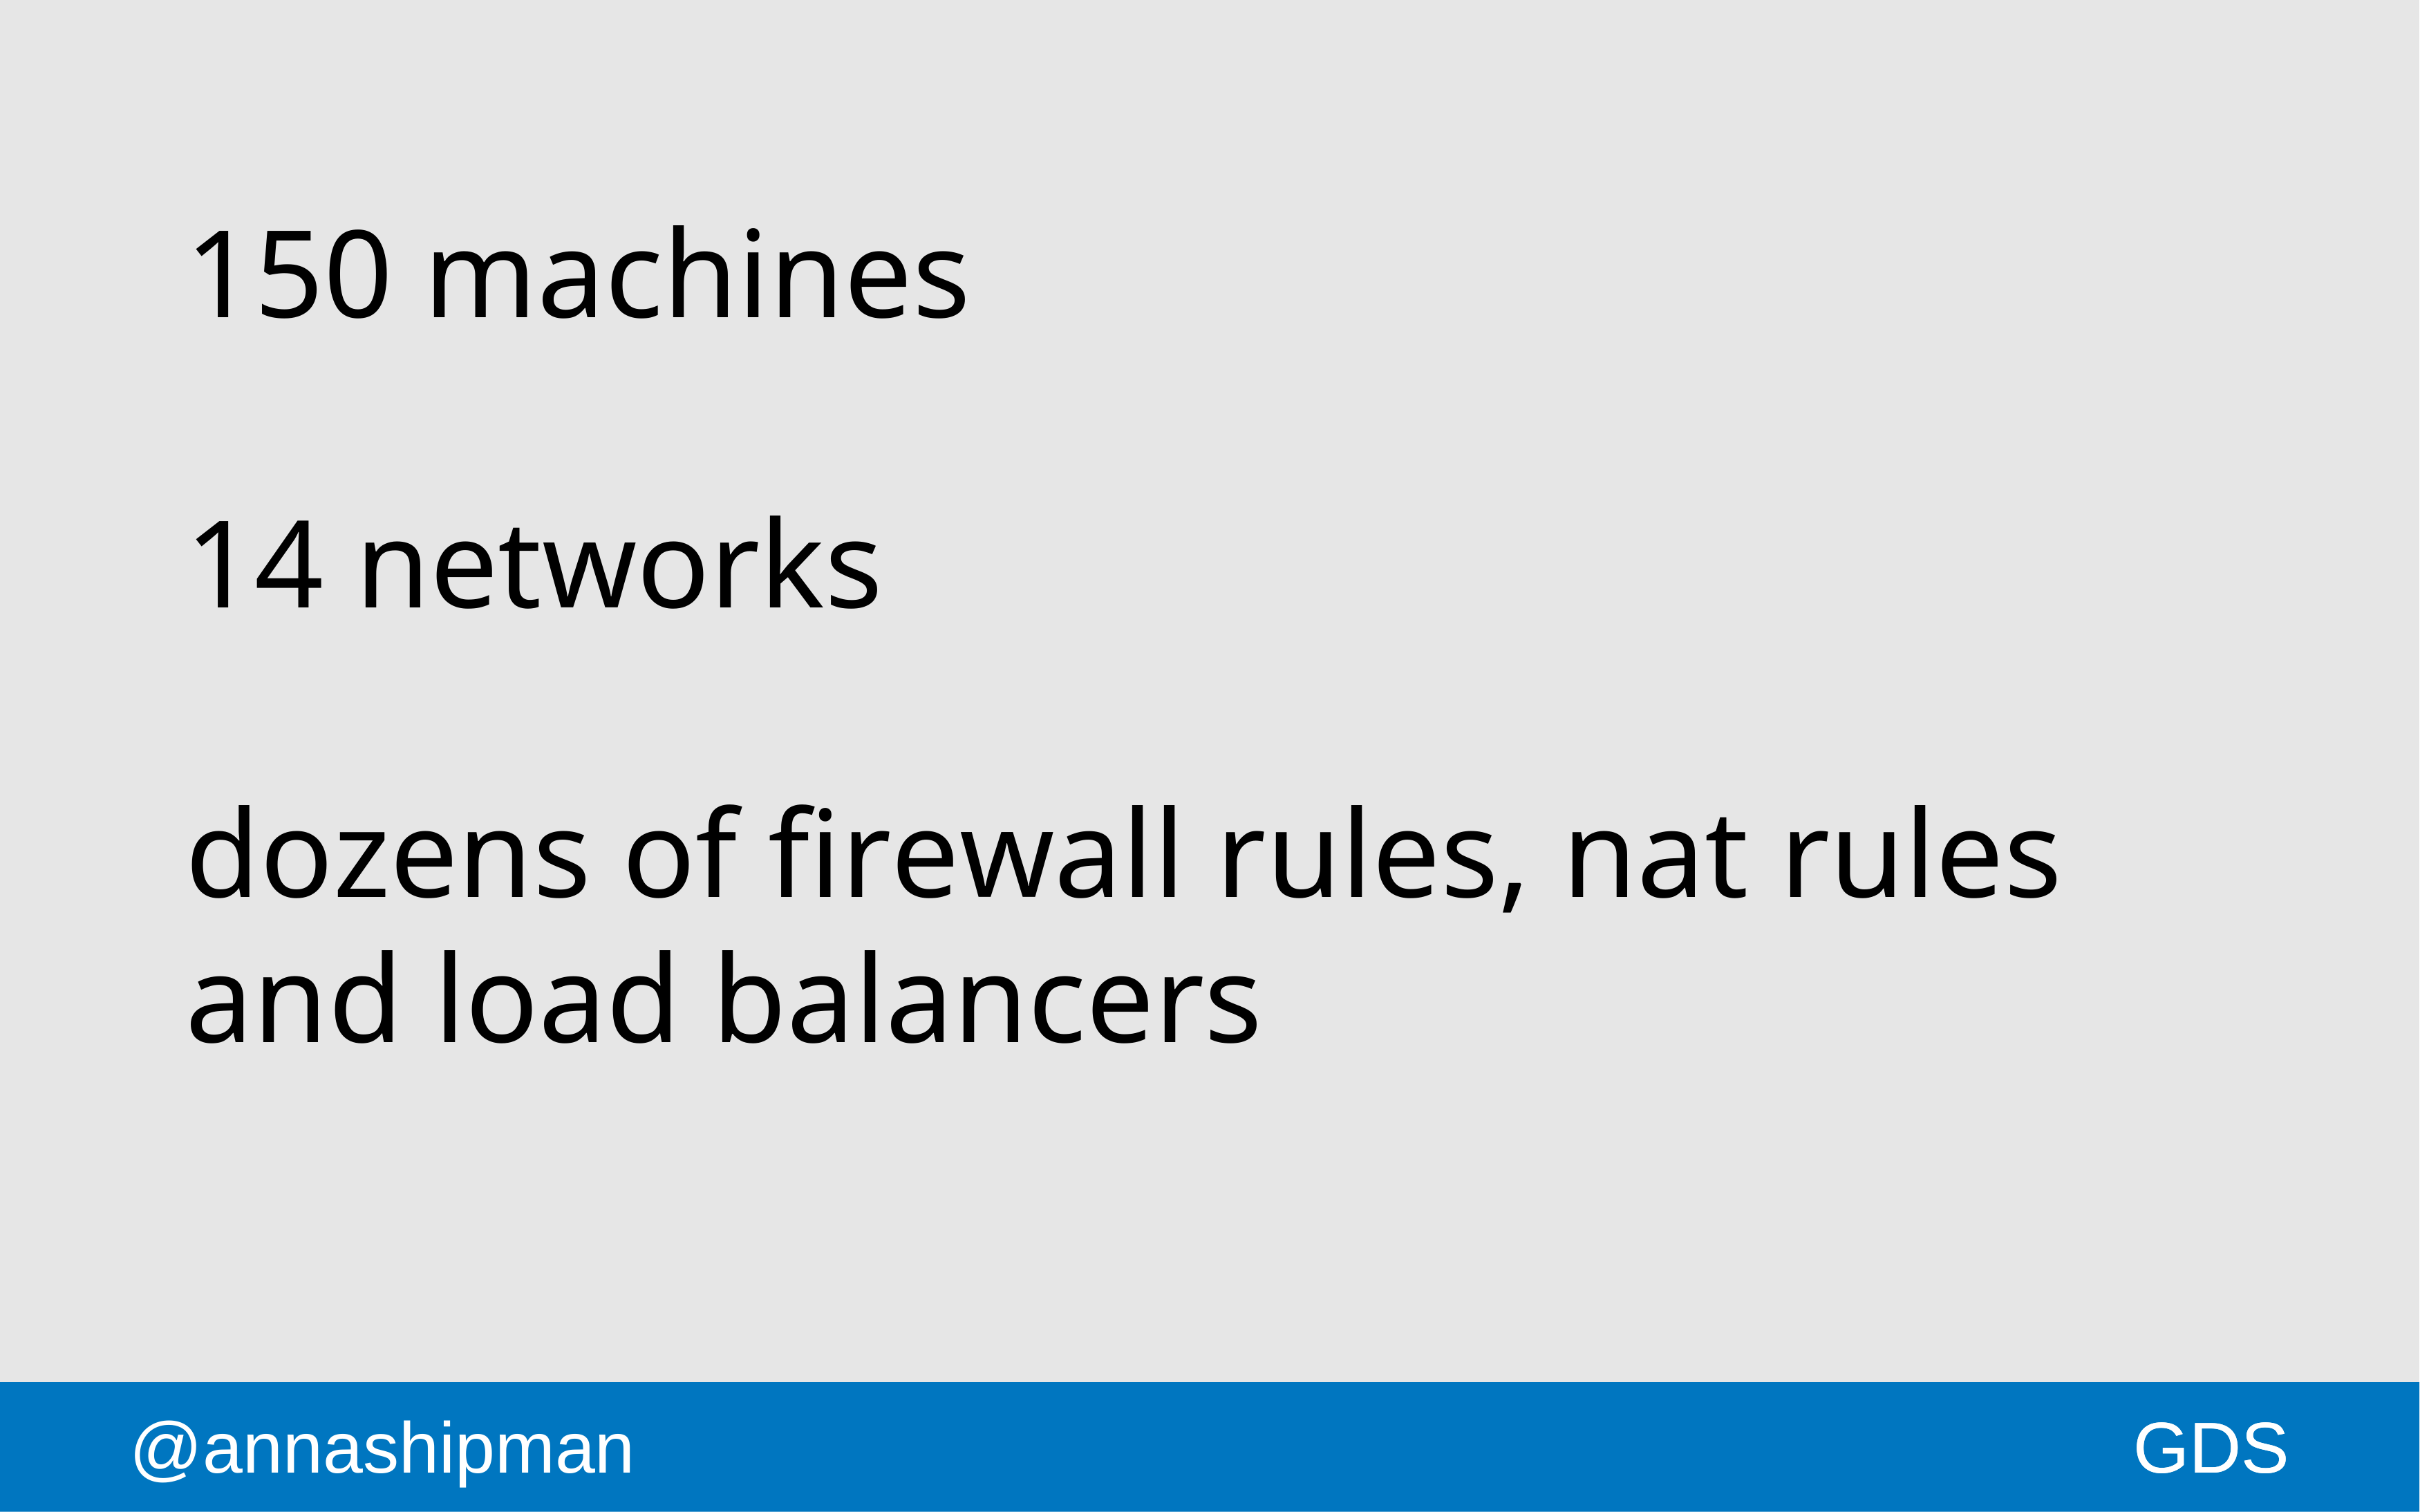

# 150 machines 14 networks dozens of firewall rules, nat rules and load balancers